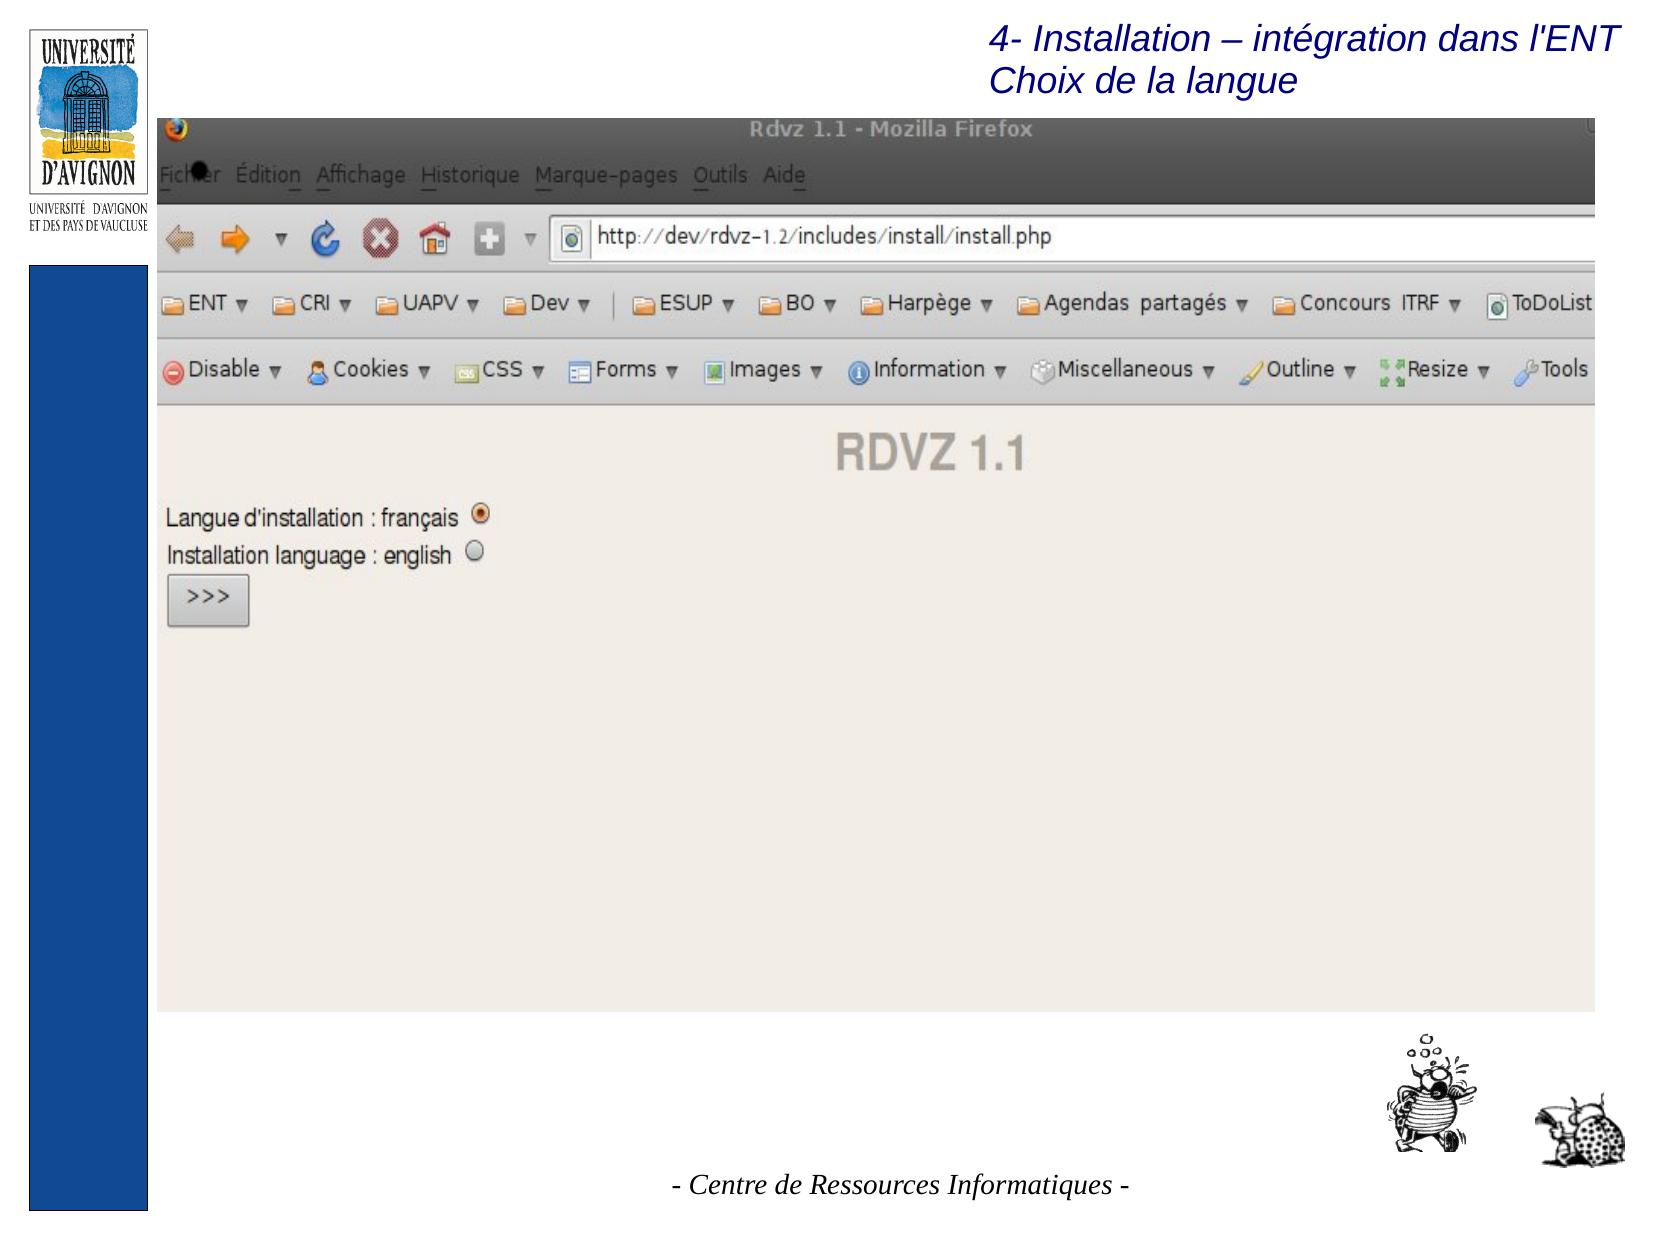

4- Installation – intégration dans l'ENT
Choix de la langue
 - Centre de Ressources Informatiques -